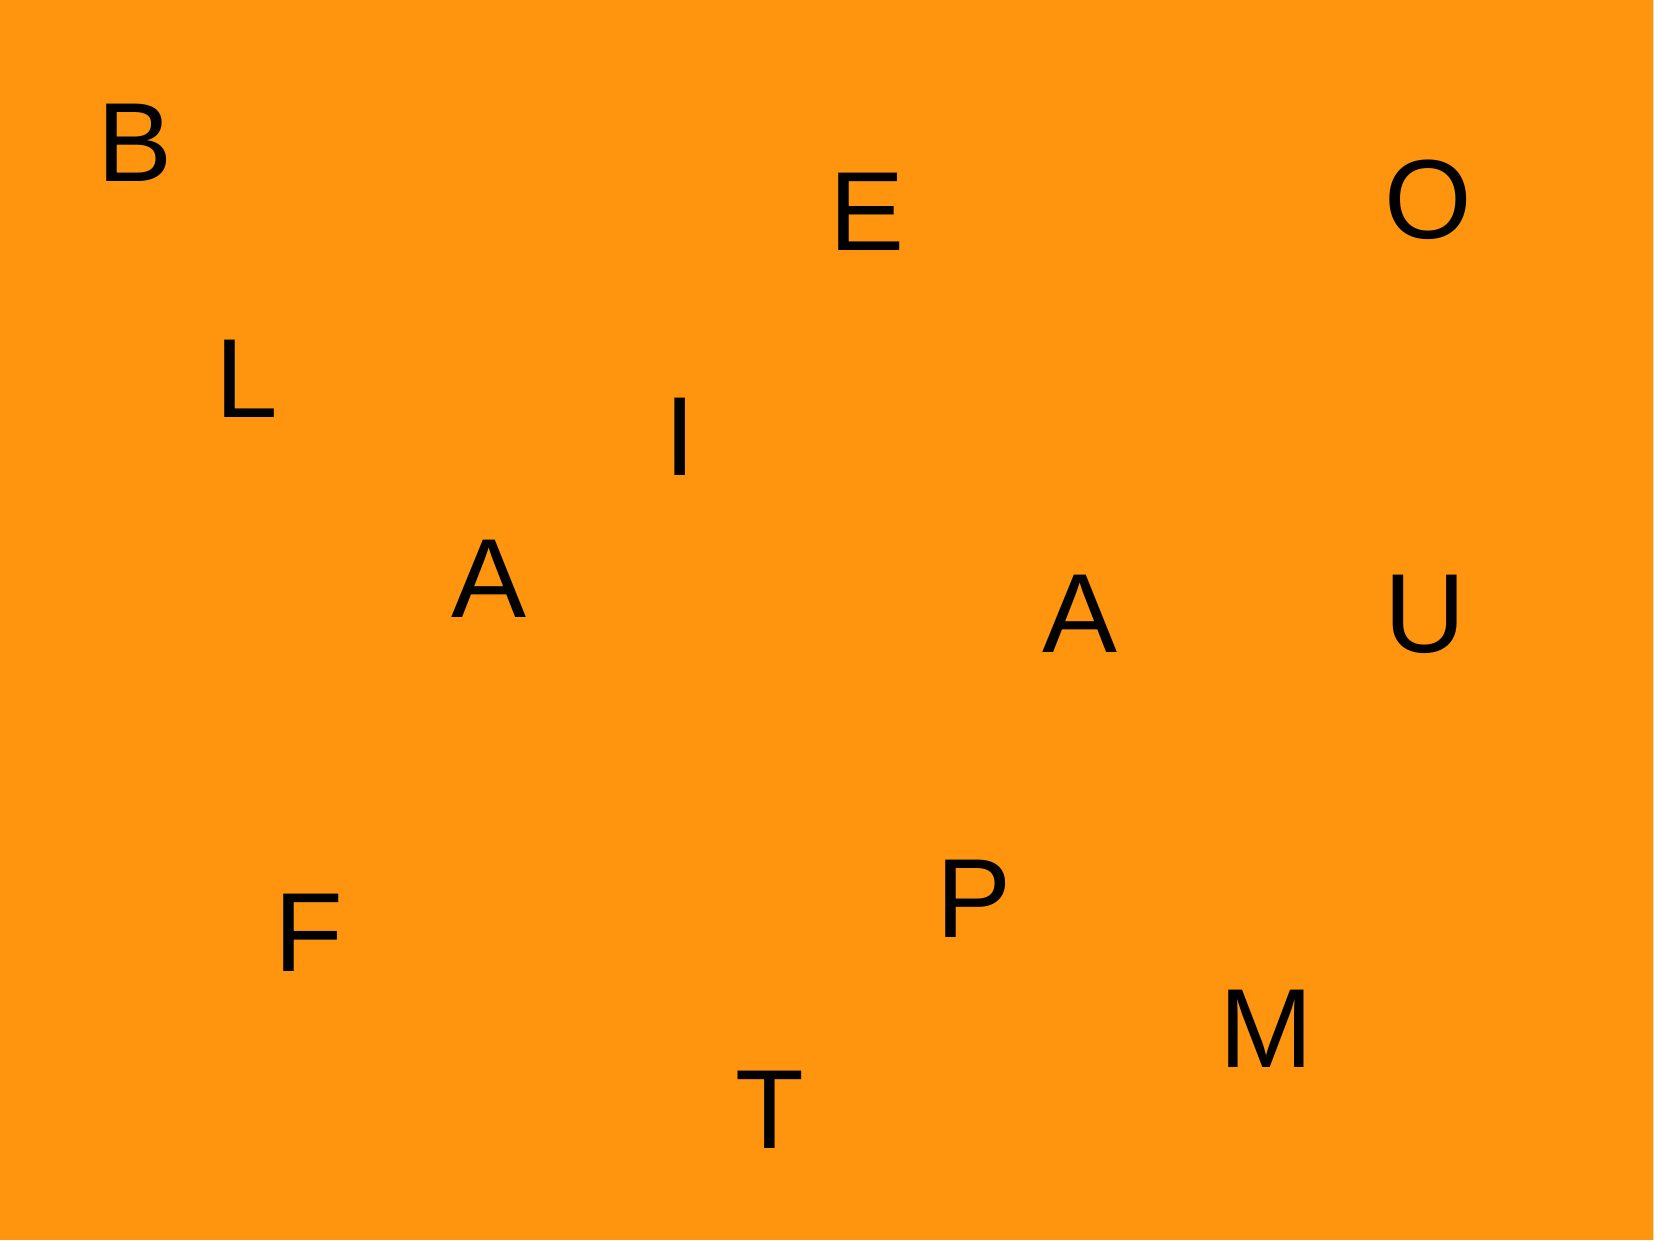

B
O
E
L
I
A
A
U
P
F
M
T